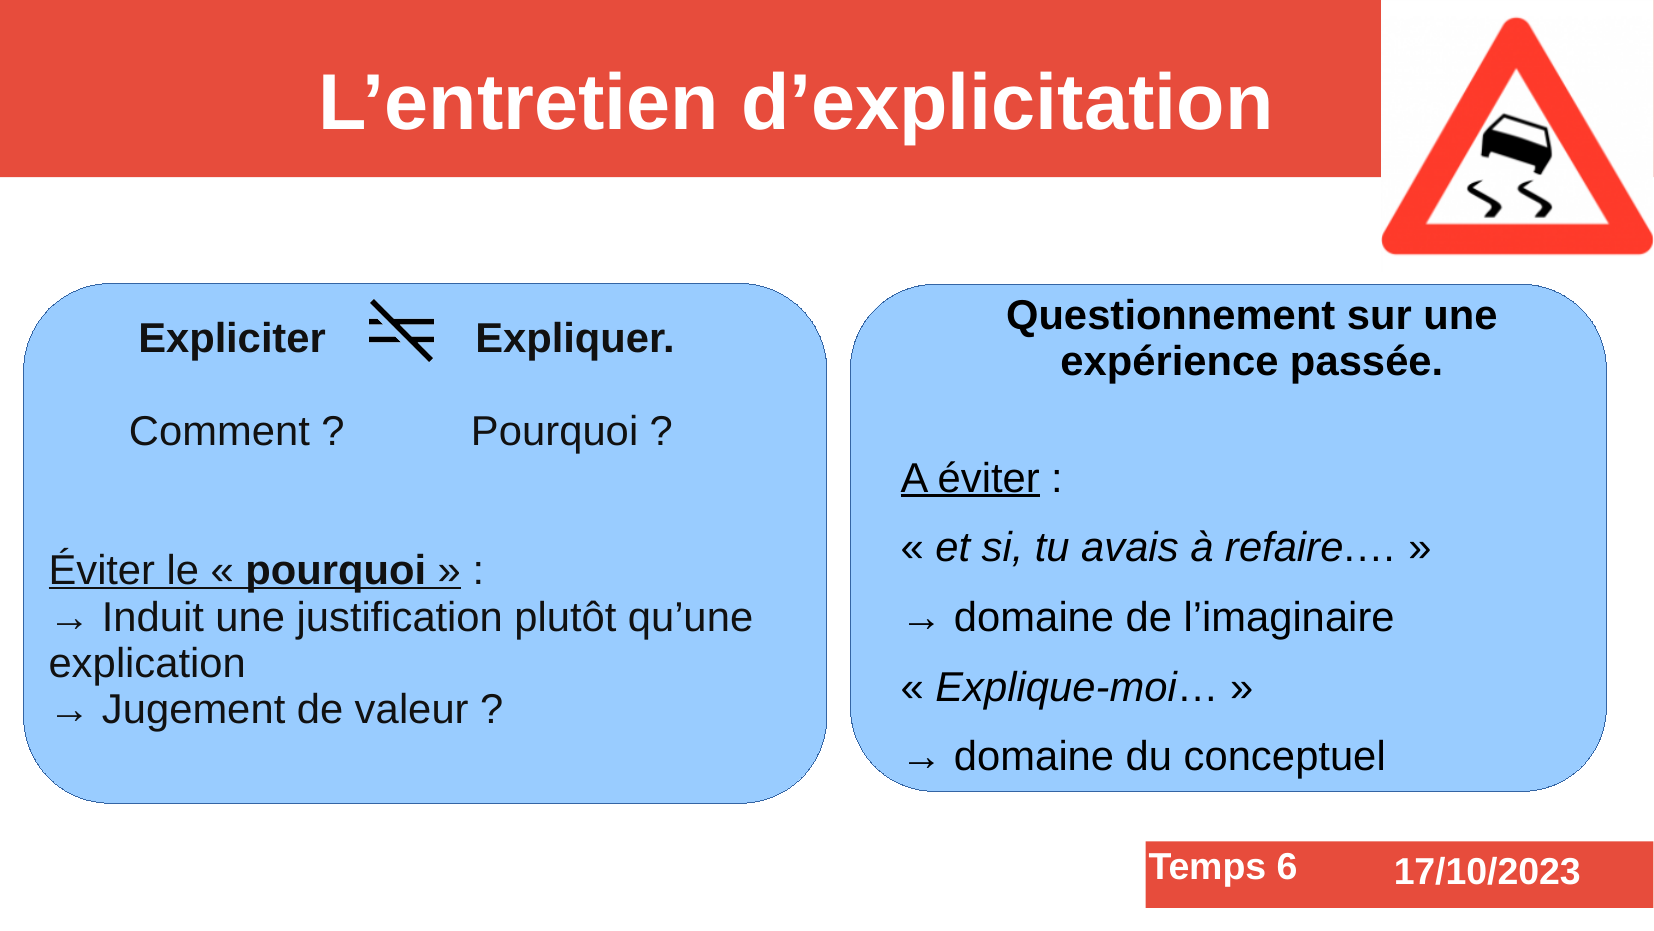

# L’entretien d’explicitation
Questionnement sur une expérience passée.
A éviter :
« et si, tu avais à refaire.… »
→ domaine de l’imaginaire
« Explique-moi… »
→ domaine du conceptuel
Expliciter Expliquer.
 Comment ? Pourquoi ?
Éviter le « pourquoi » :
→ Induit une justification plutôt qu’une explication
→ Jugement de valeur ?
Temps 6